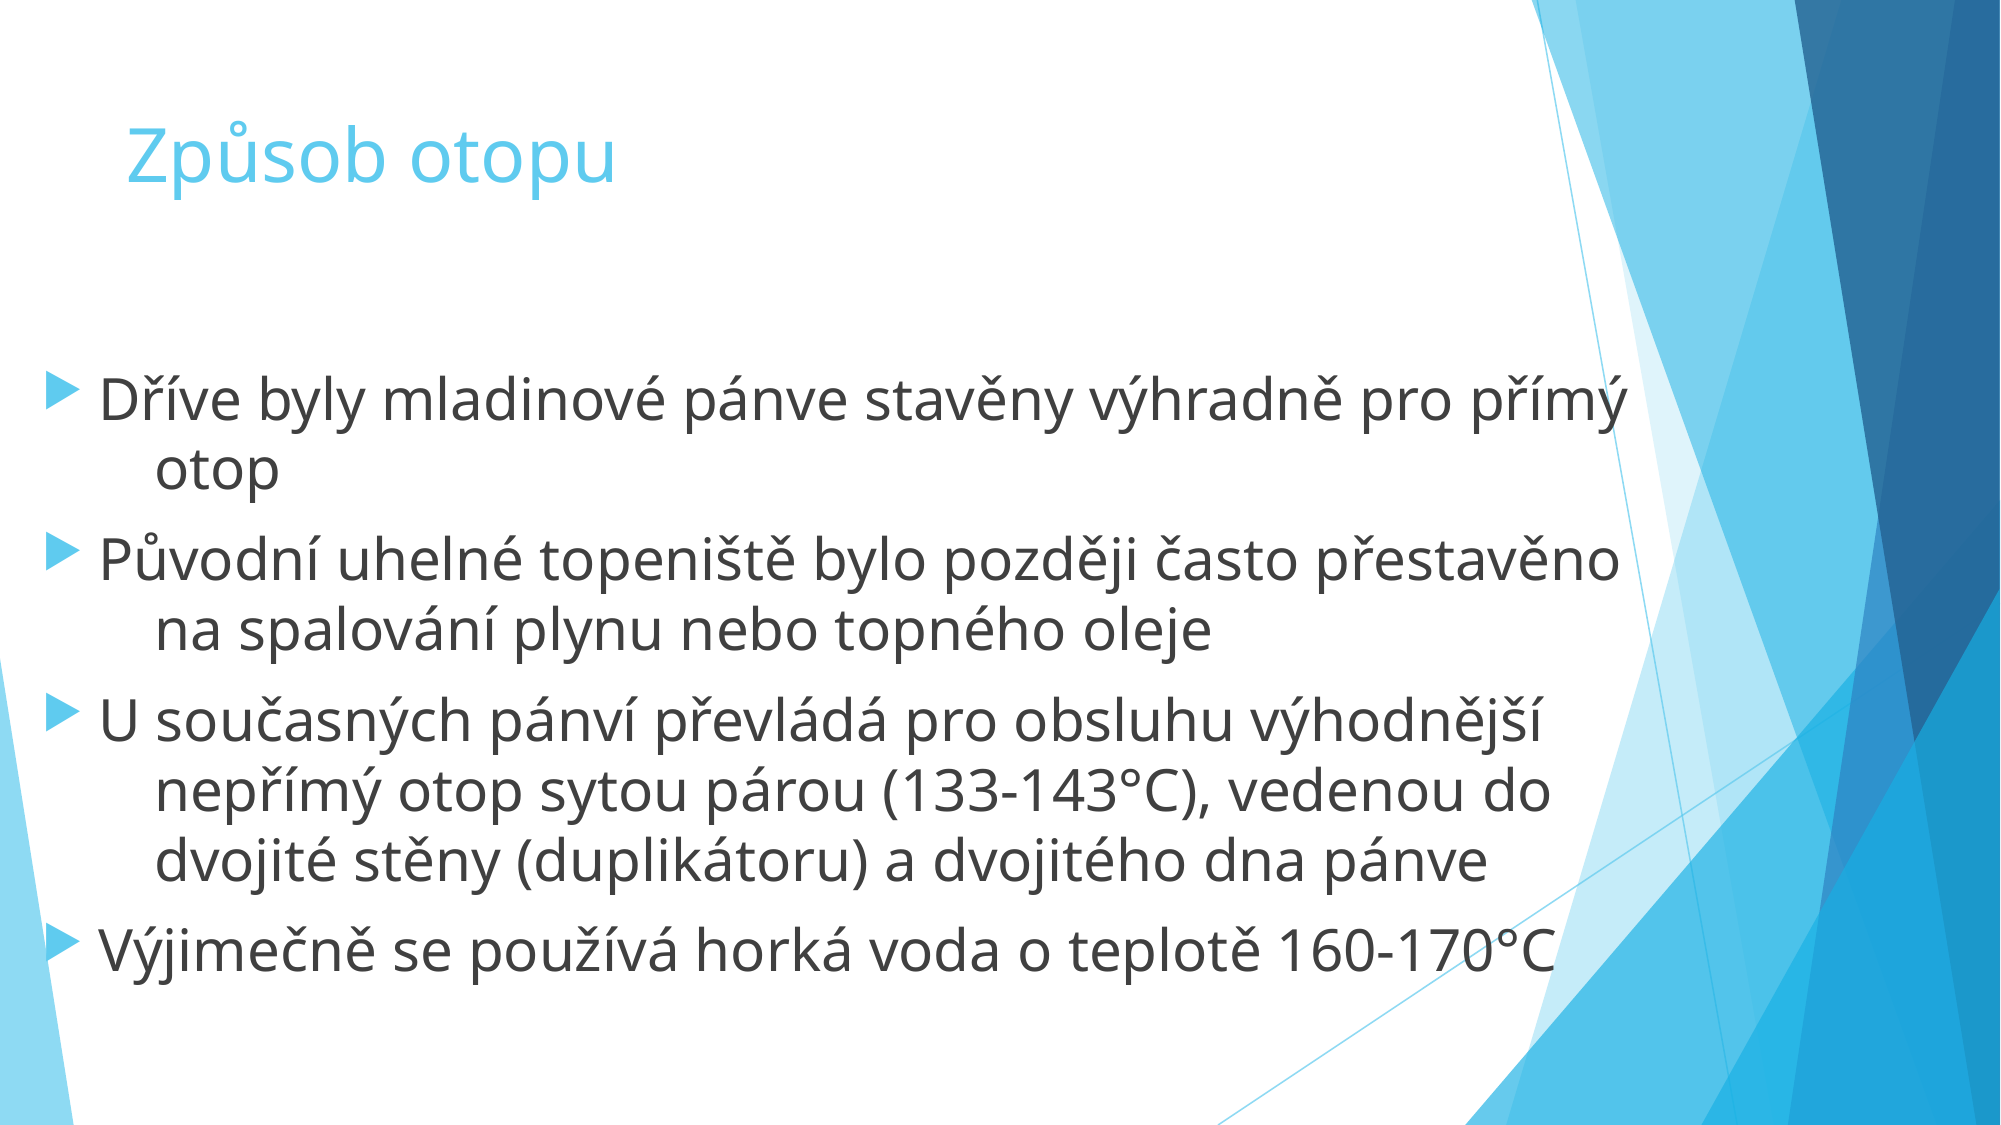

# Způsob otopu
Dříve byly mladinové pánve stavěny výhradně pro přímý otop
Původní uhelné topeniště bylo později často přestavěno na spalování plynu nebo topného oleje
U současných pánví převládá pro obsluhu výhodnější nepřímý otop sytou párou (133-143°C), vedenou do dvojité stěny (duplikátoru) a dvojitého dna pánve
Výjimečně se používá horká voda o teplotě 160-170°C